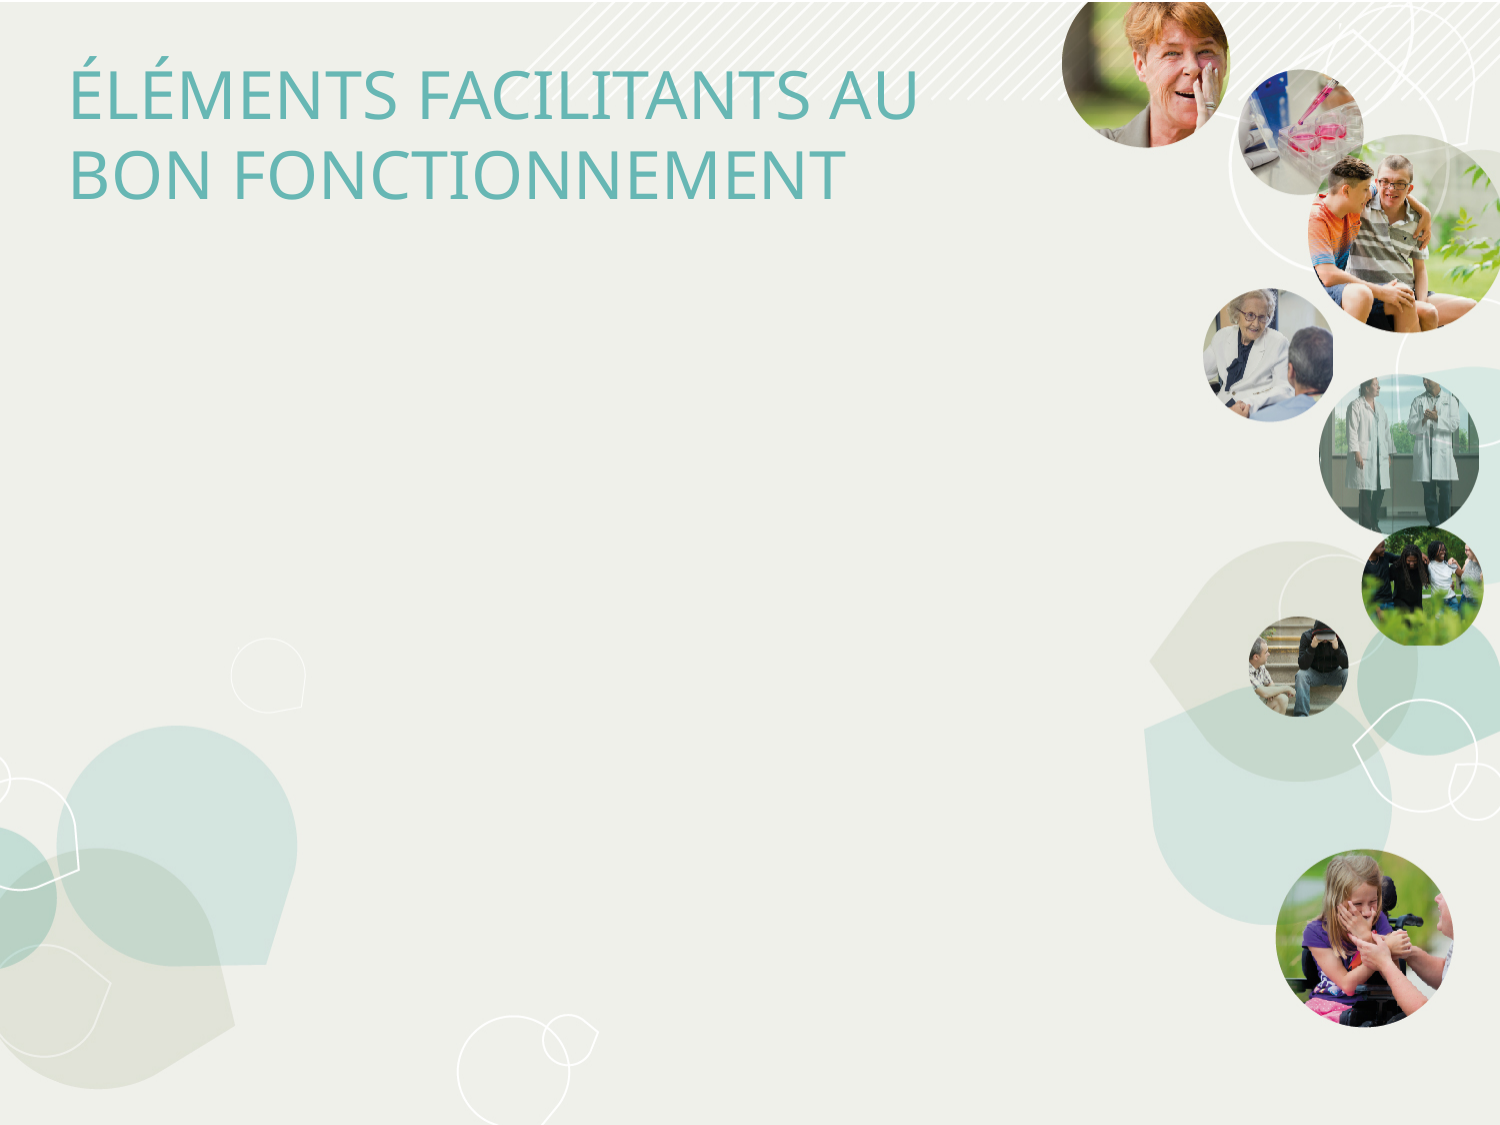

# ÉLÉMENTS FACILITANTS AU BON FONCTIONNEMENT
Reconnaissance du CRI par l’établissement;
Budget du CRI;
Soutien logistique.
CECII proactif;